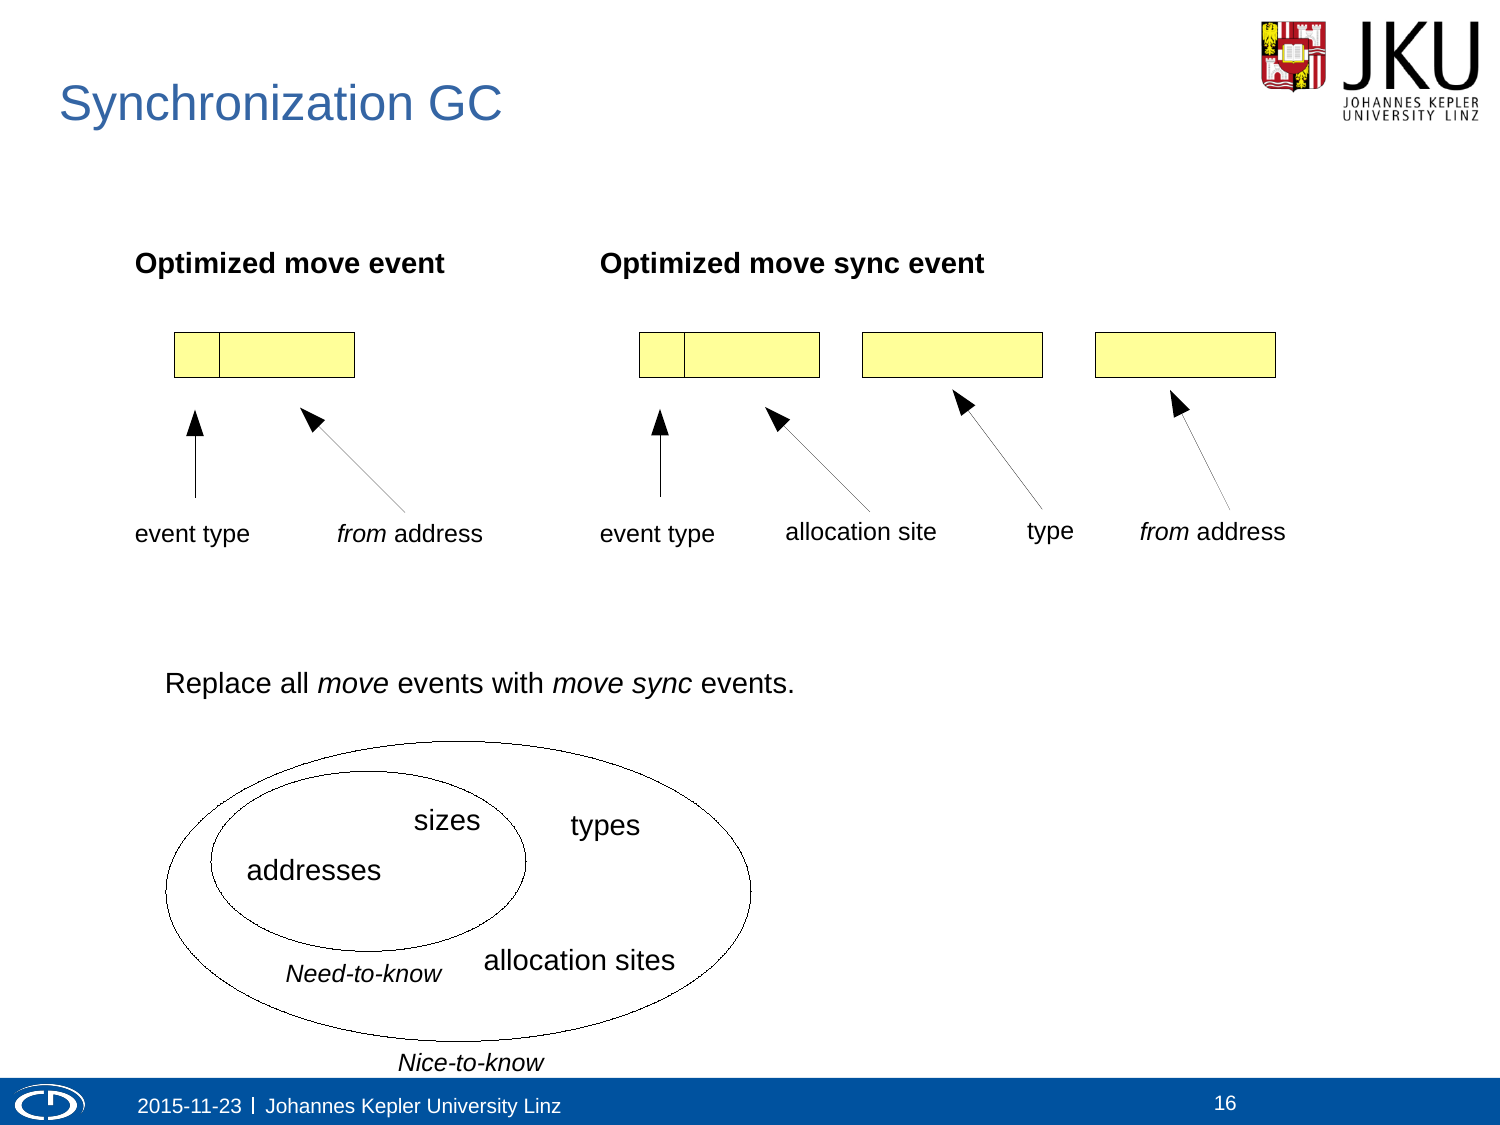

# Synchronization GC
Optimized move sync event
Optimized move event
type
from address
allocation site
event type
event type
from address
Replace all move events with move sync events.
sizes
types
addresses
allocation sites
Need-to-know
Nice-to-know
16